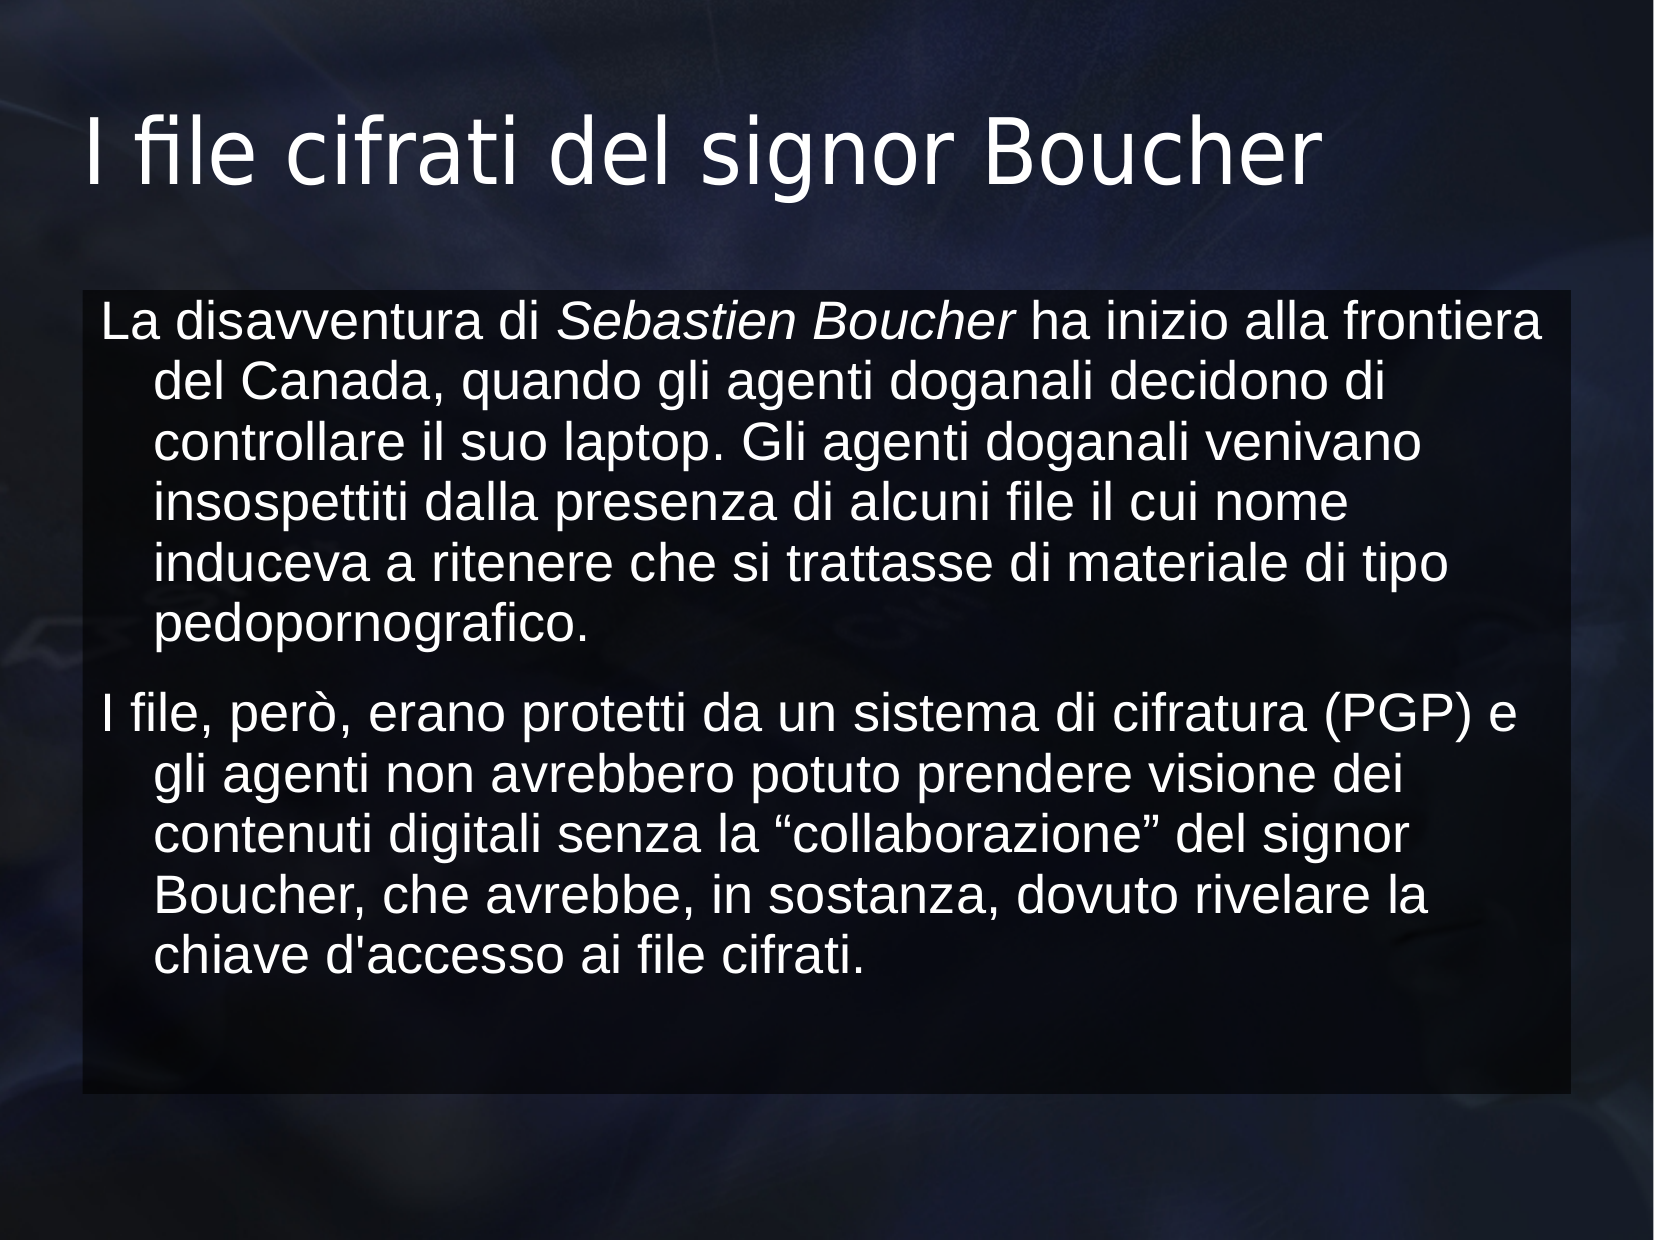

# I file cifrati del signor Boucher
La disavventura di Sebastien Boucher ha inizio alla frontiera del Canada, quando gli agenti doganali decidono di controllare il suo laptop. Gli agenti doganali venivano insospettiti dalla presenza di alcuni file il cui nome induceva a ritenere che si trattasse di materiale di tipo pedopornografico.
I file, però, erano protetti da un sistema di cifratura (PGP) e gli agenti non avrebbero potuto prendere visione dei contenuti digitali senza la “collaborazione” del signor Boucher, che avrebbe, in sostanza, dovuto rivelare la chiave d'accesso ai file cifrati.